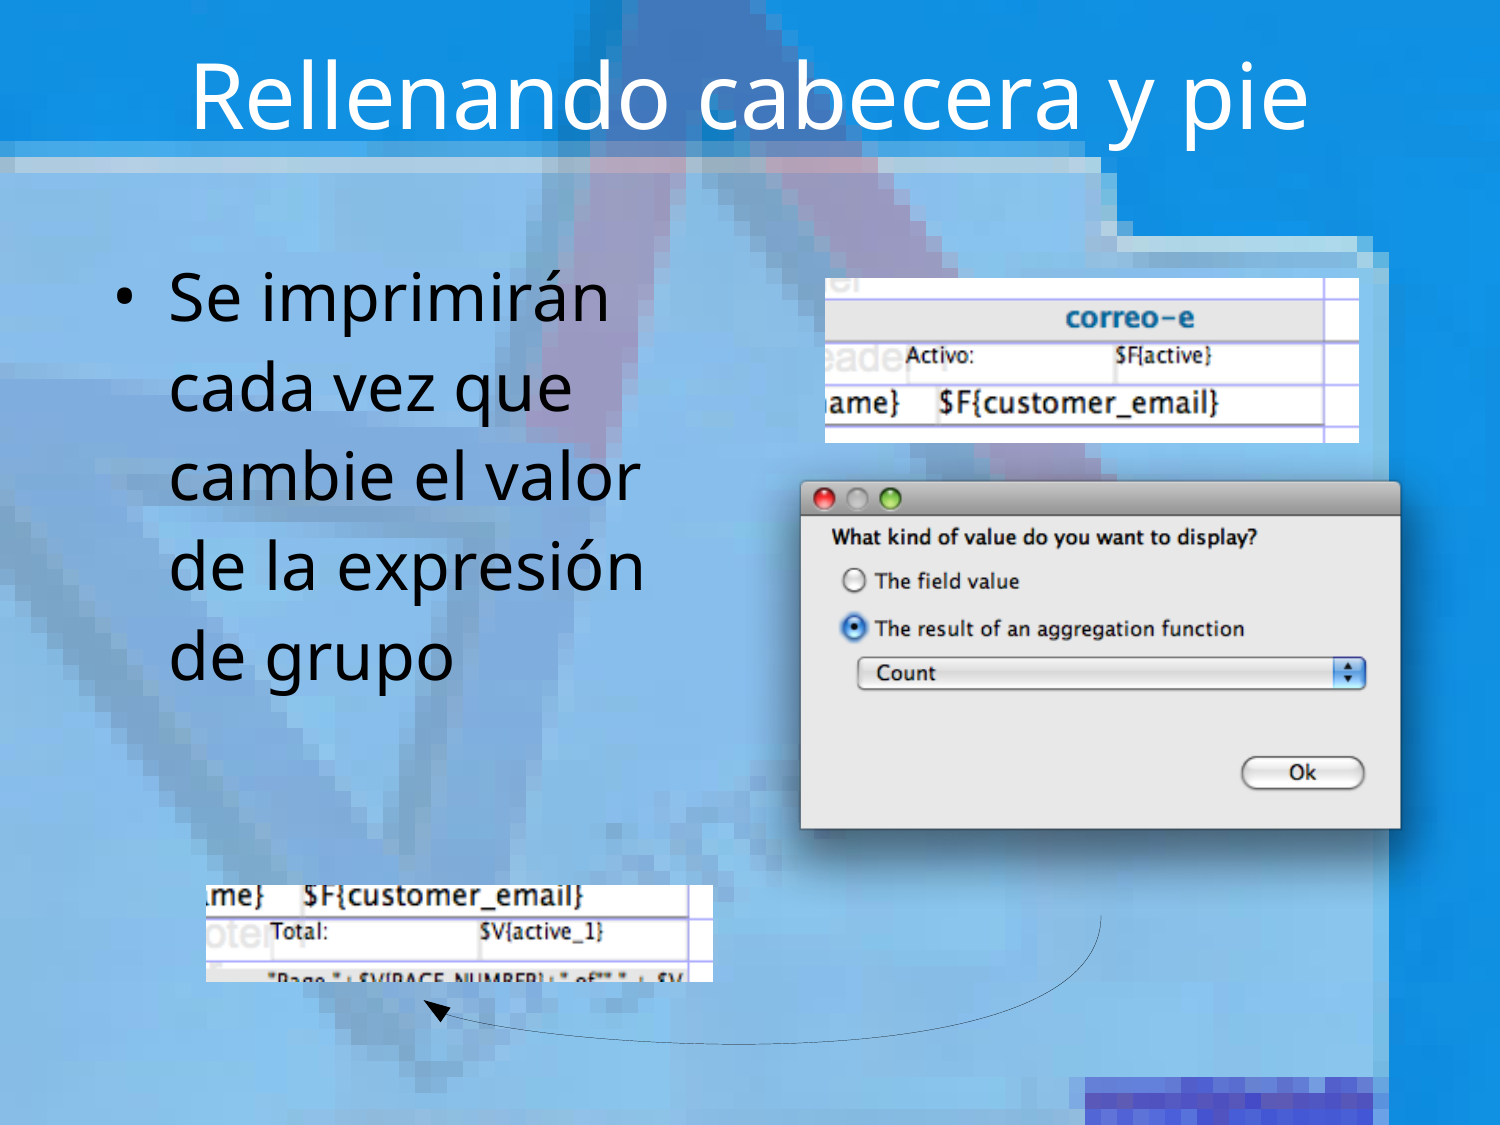

# Rellenando cabecera y pie
Se imprimirán cada vez que cambie el valor de la expresión de grupo